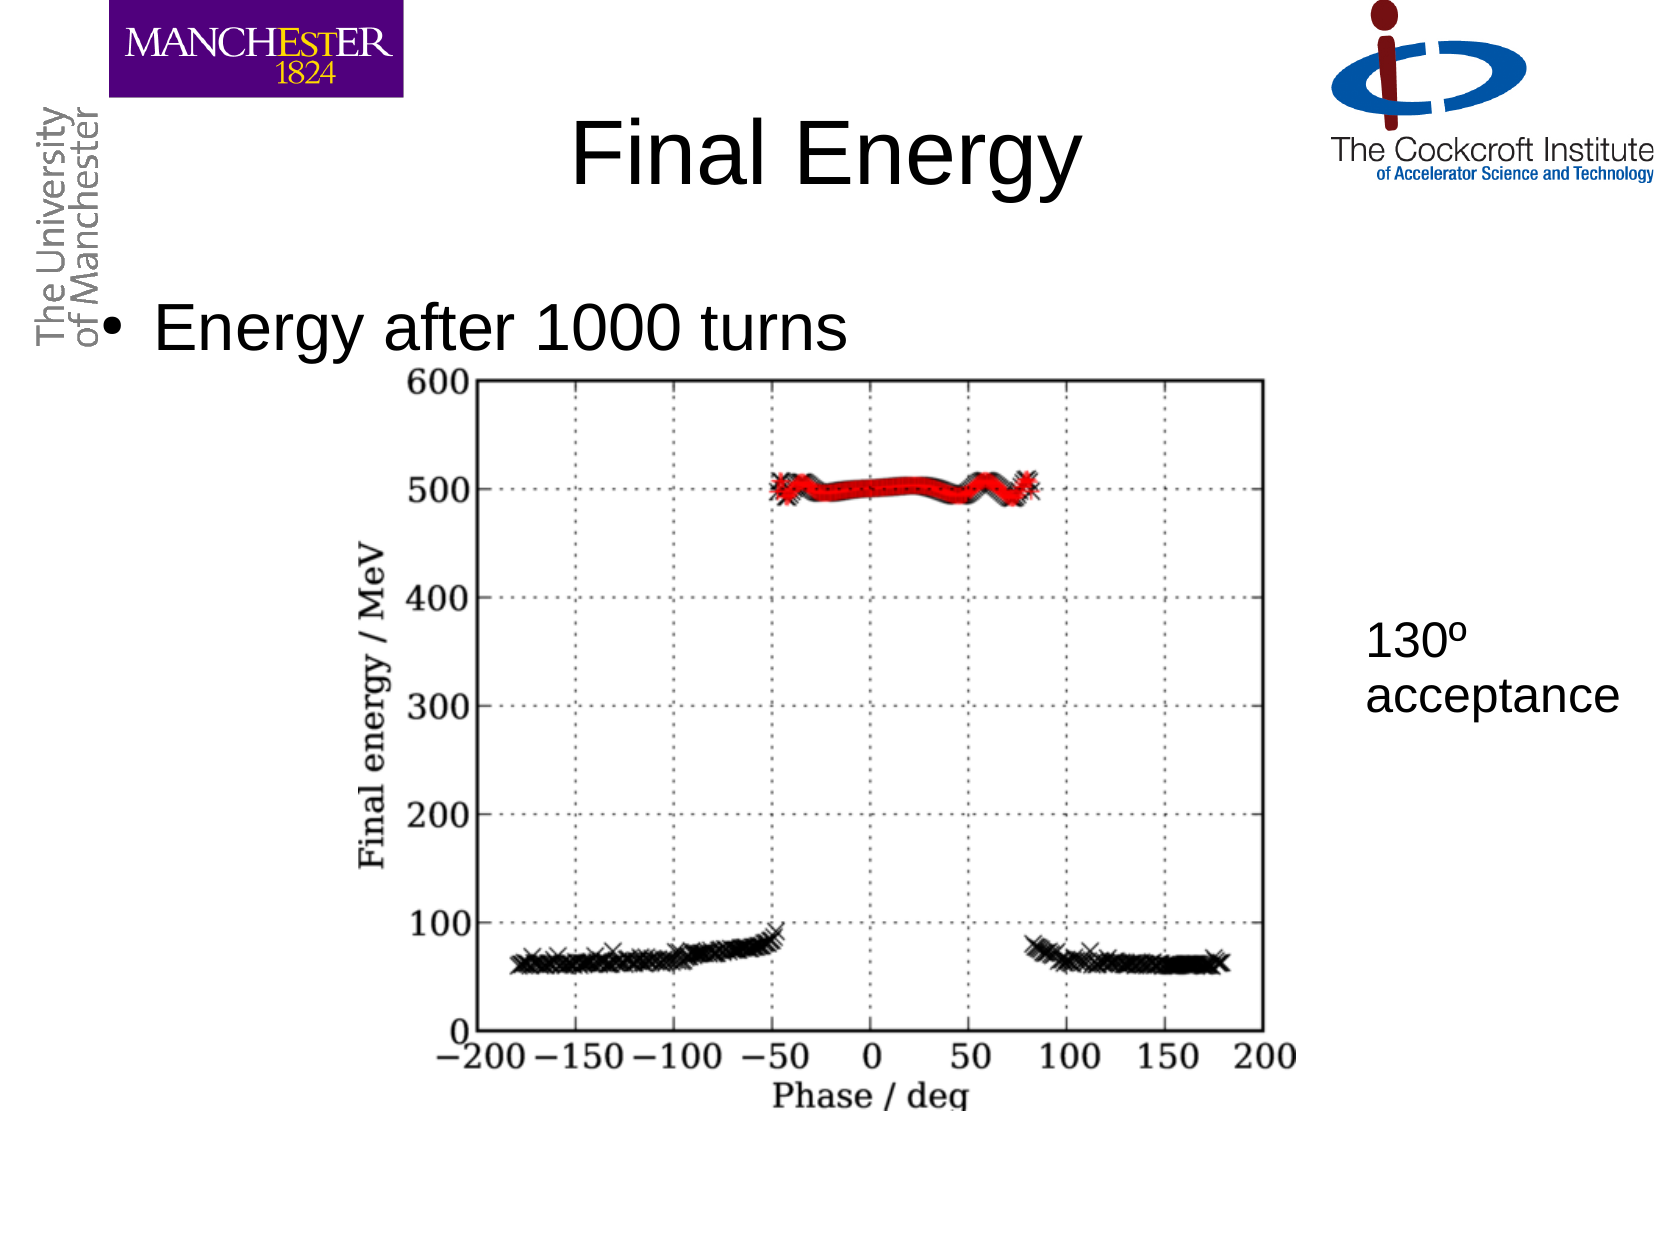

# Final Energy
Energy after 1000 turns
130º
acceptance